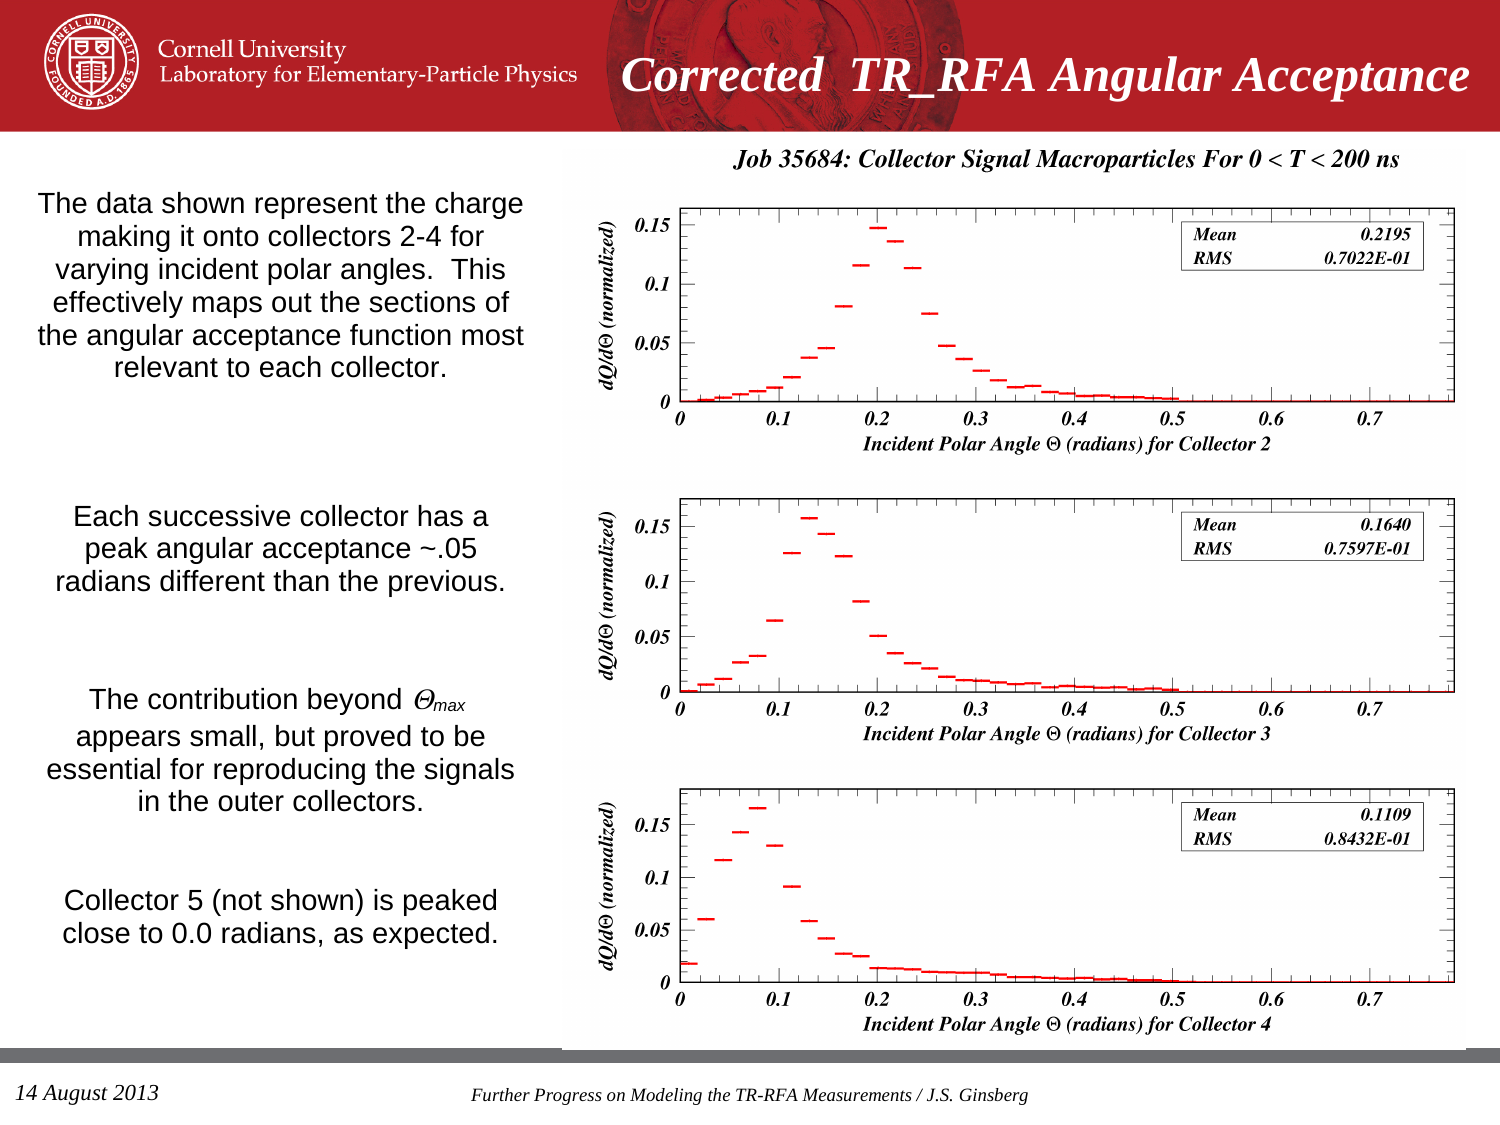

# Corrected TR_RFA Angular Acceptance
The data shown represent the charge making it onto collectors 2-4 for varying incident polar angles. This effectively maps out the sections of the angular acceptance function most relevant to each collector.
Each successive collector has a peak angular acceptance ~.05 radians different than the previous.
The contribution beyond Qmax appears small, but proved to be essential for reproducing the signals in the outer collectors.
Collector 5 (not shown) is peaked close to 0.0 radians, as expected.